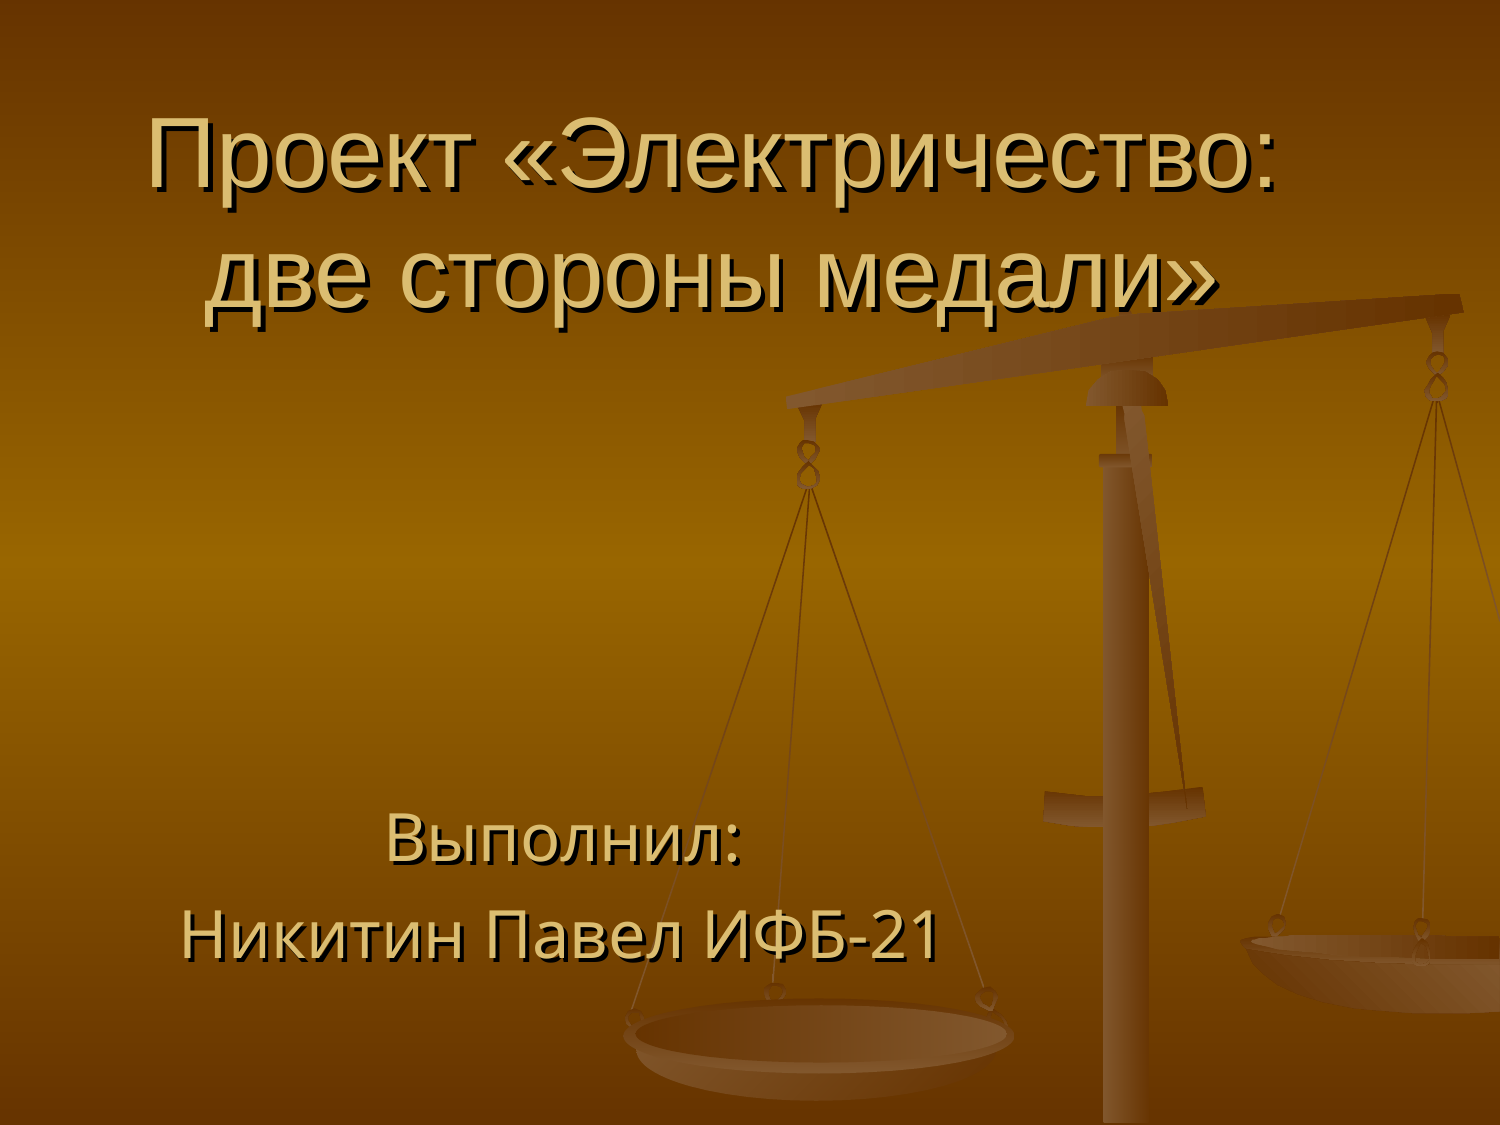

# Проект «Электричество: две стороны медали»
Выполнил:
Никитин Павел ИФБ-21